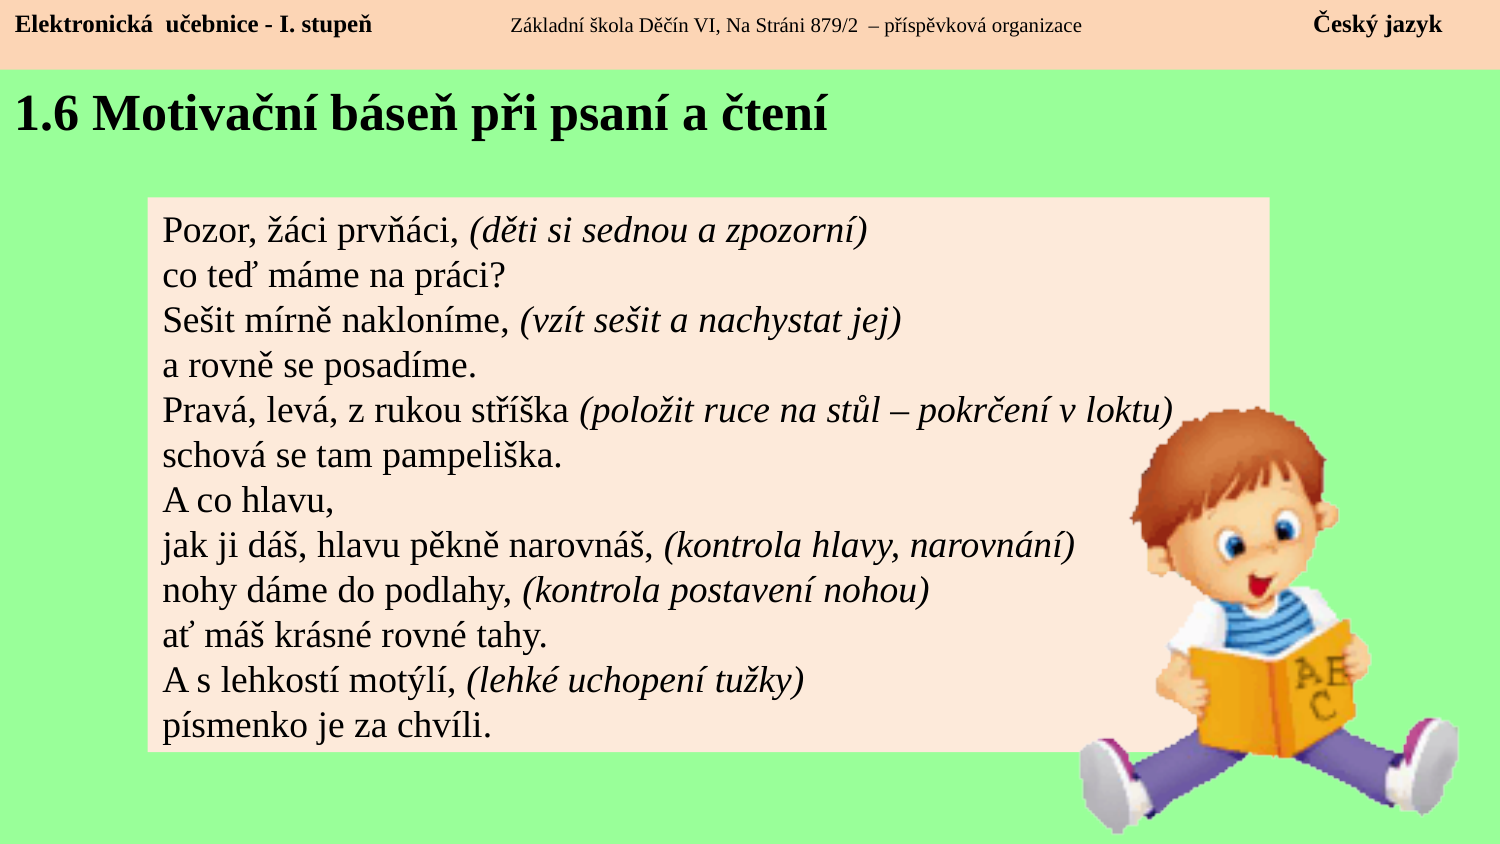

Elektronická učebnice - I. stupeň Základní škola Děčín VI, Na Stráni 879/2 – příspěvková organizace Český jazyk
# 1.6 Motivační báseň při psaní a čtení
Pozor, žáci prvňáci, (děti si sednou a zpozorní)
co teď máme na práci?
Sešit mírně nakloníme, (vzít sešit a nachystat jej)
a rovně se posadíme.
Pravá, levá, z rukou stříška (položit ruce na stůl – pokrčení v loktu)
schová se tam pampeliška.
A co hlavu,
jak ji dáš, hlavu pěkně narovnáš, (kontrola hlavy, narovnání)
nohy dáme do podlahy, (kontrola postavení nohou)
ať máš krásné rovné tahy.
A s lehkostí motýlí, (lehké uchopení tužky)
písmenko je za chvíli.